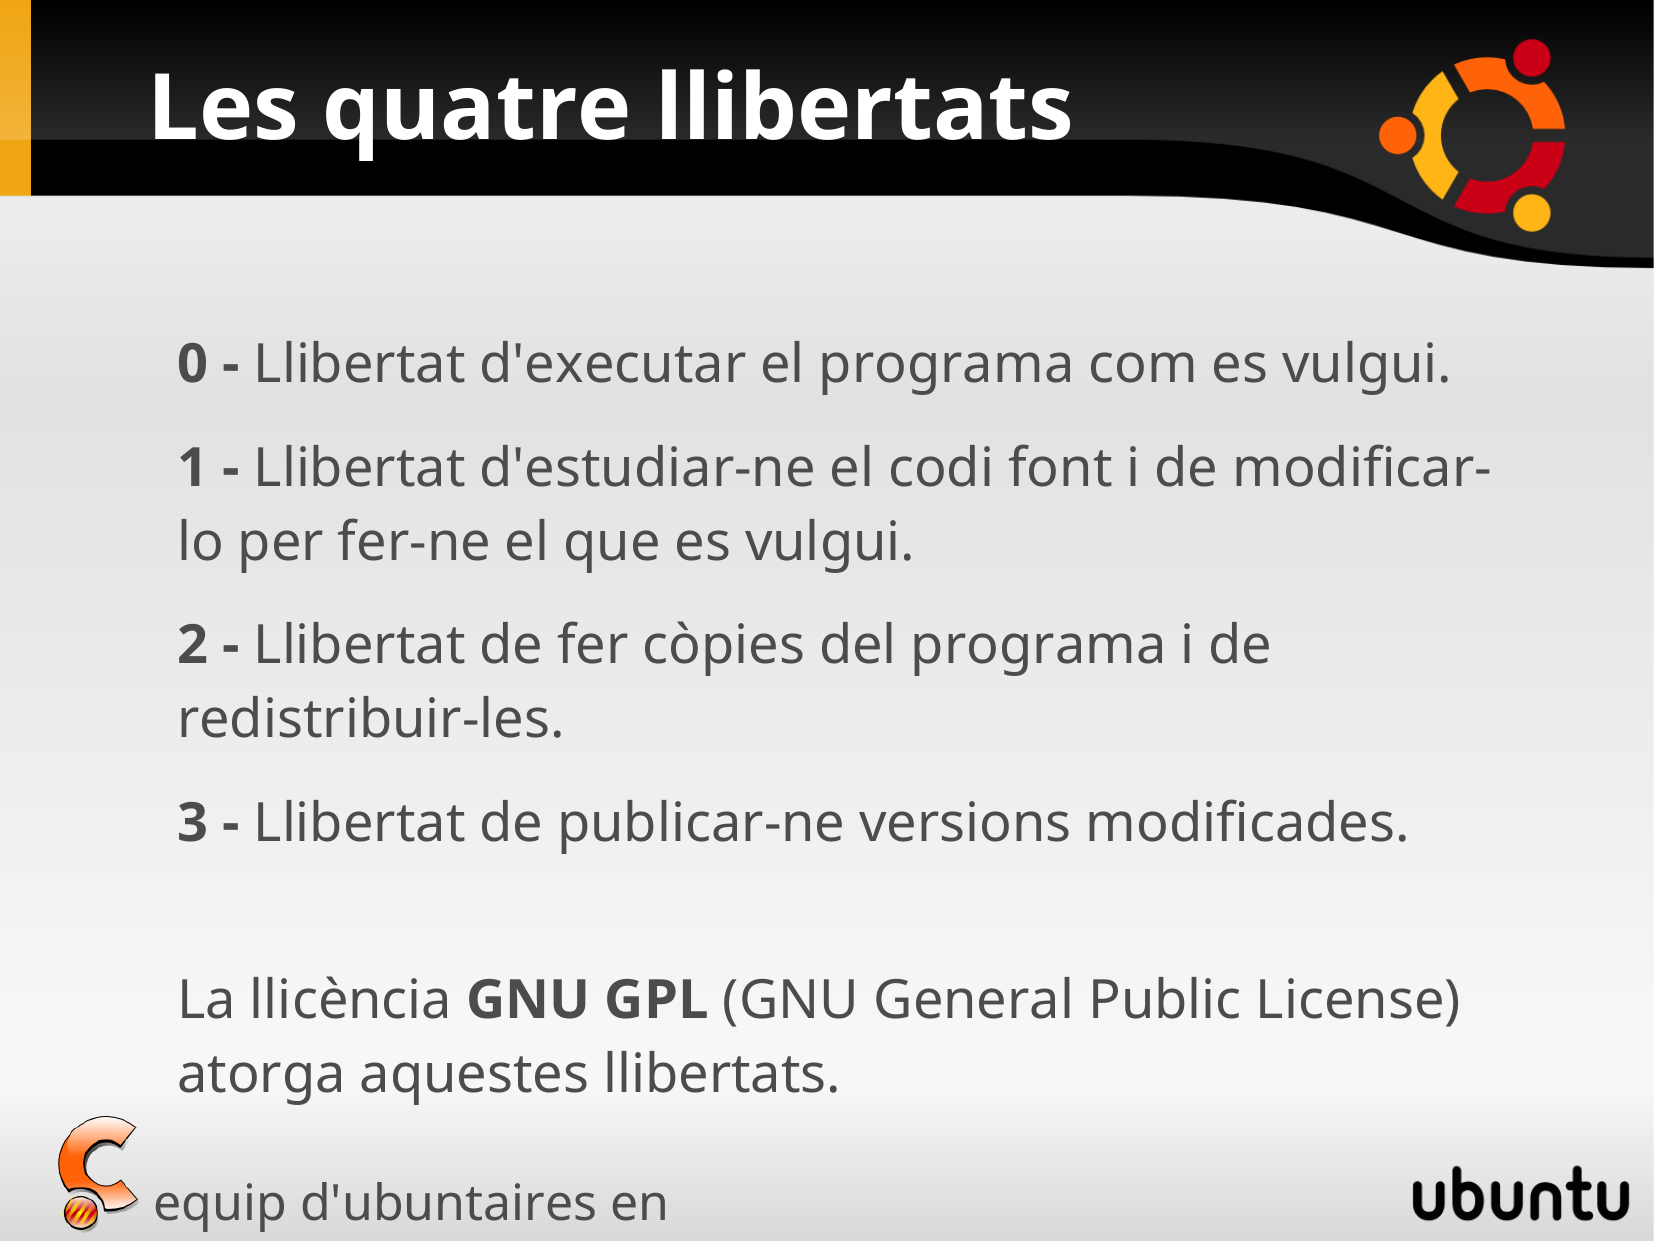

# Les quatre llibertats
0 - Llibertat d'executar el programa com es vulgui.
1 - Llibertat d'estudiar-ne el codi font i de modificar-lo per fer-ne el que es vulgui.
2 - Llibertat de fer còpies del programa i de redistribuir-les.
3 - Llibertat de publicar-ne versions modificades.
La llicència GNU GPL (GNU General Public License) atorga aquestes llibertats.